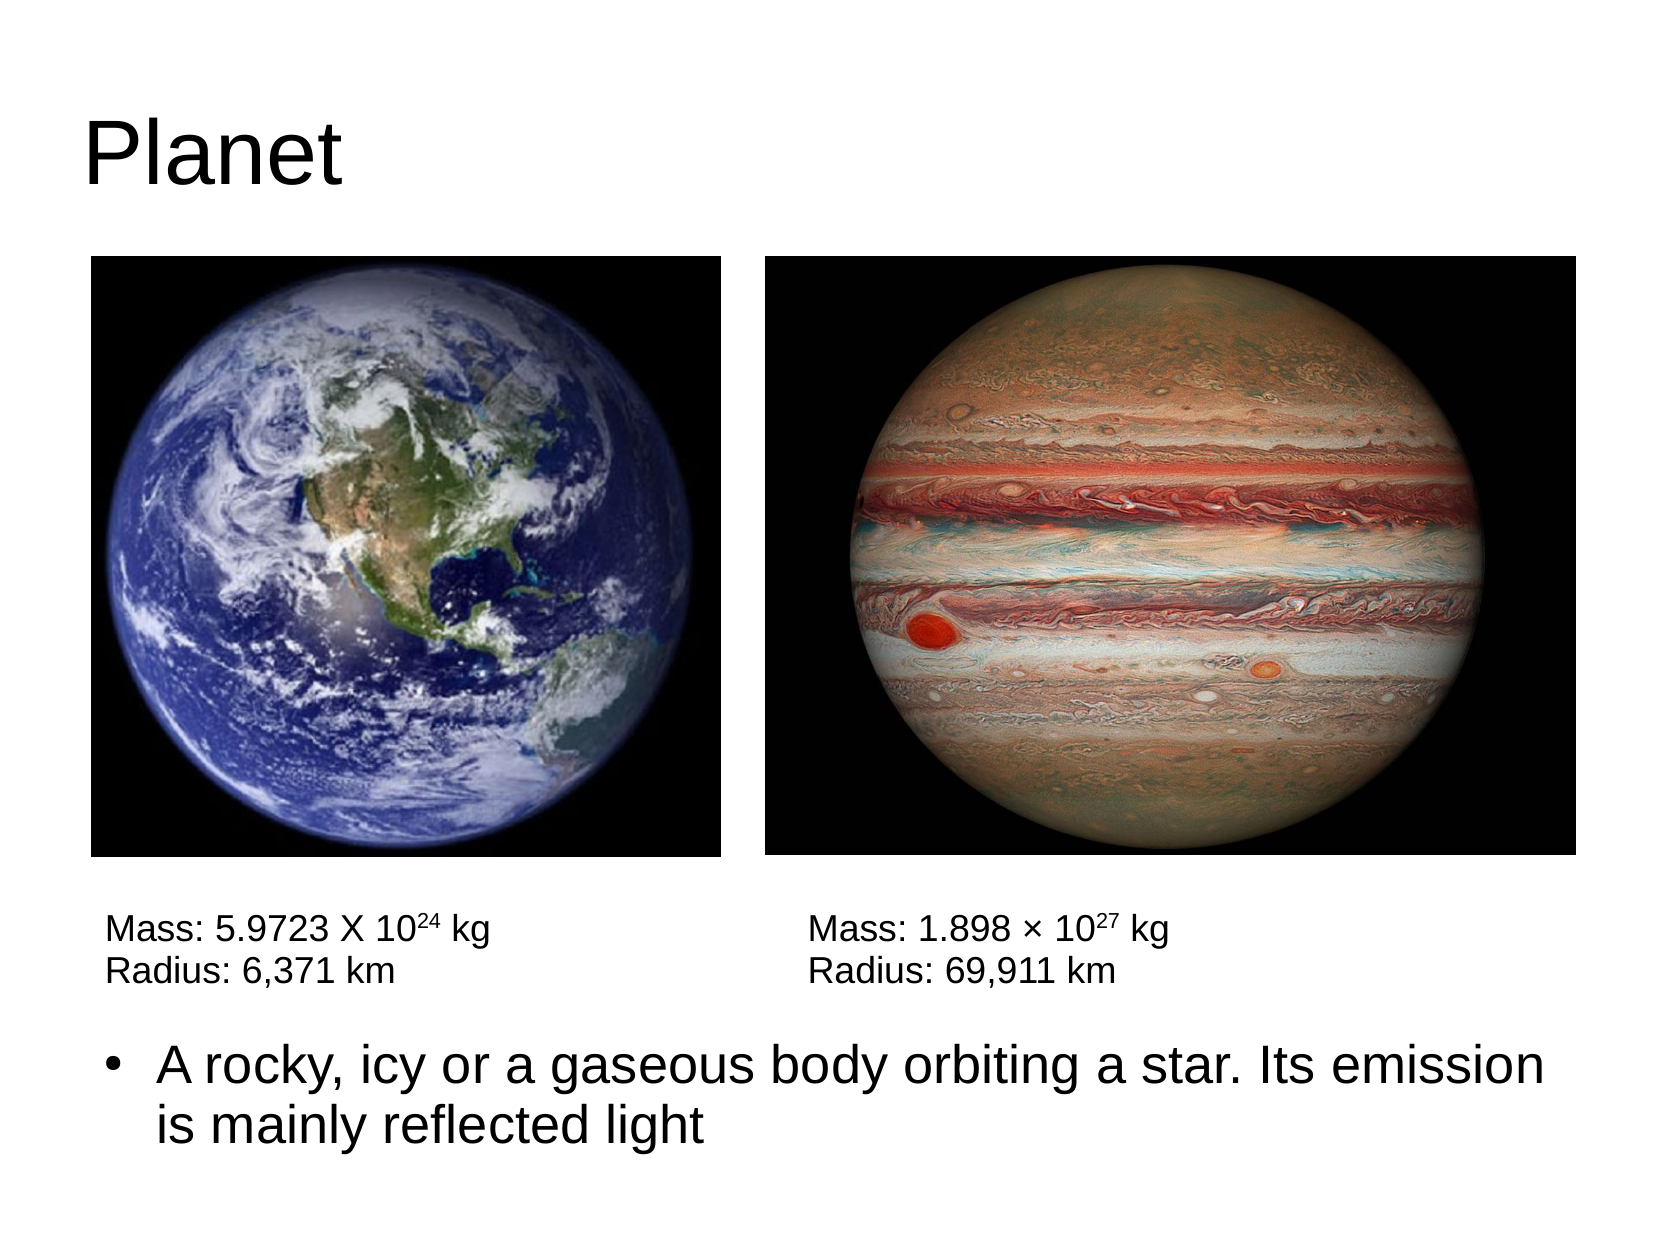

# Planet
Mass: 5.9723 X 1024 kg
Radius: 6,371 km
Mass: 1.898 × 1027 kg
Radius: 69,911 km
A rocky, icy or a gaseous body orbiting a star. Its emission is mainly reflected light